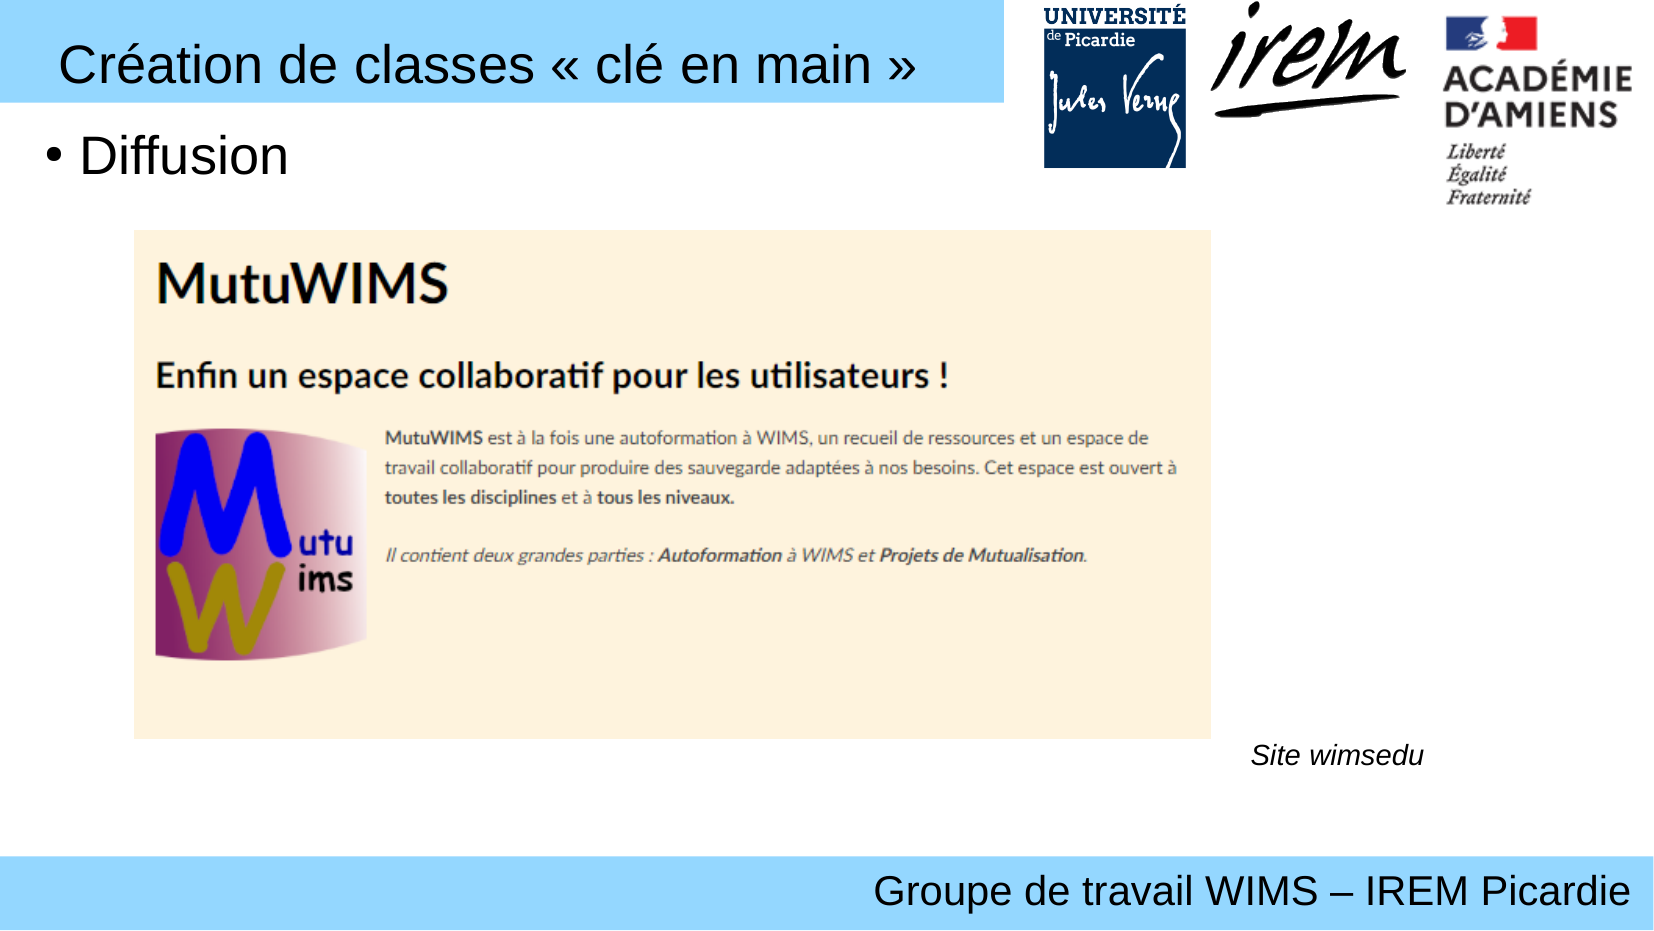

# Création de classes « clé en main »
Diffusion
Site wimsedu
 Groupe de travail WIMS – IREM Picardie